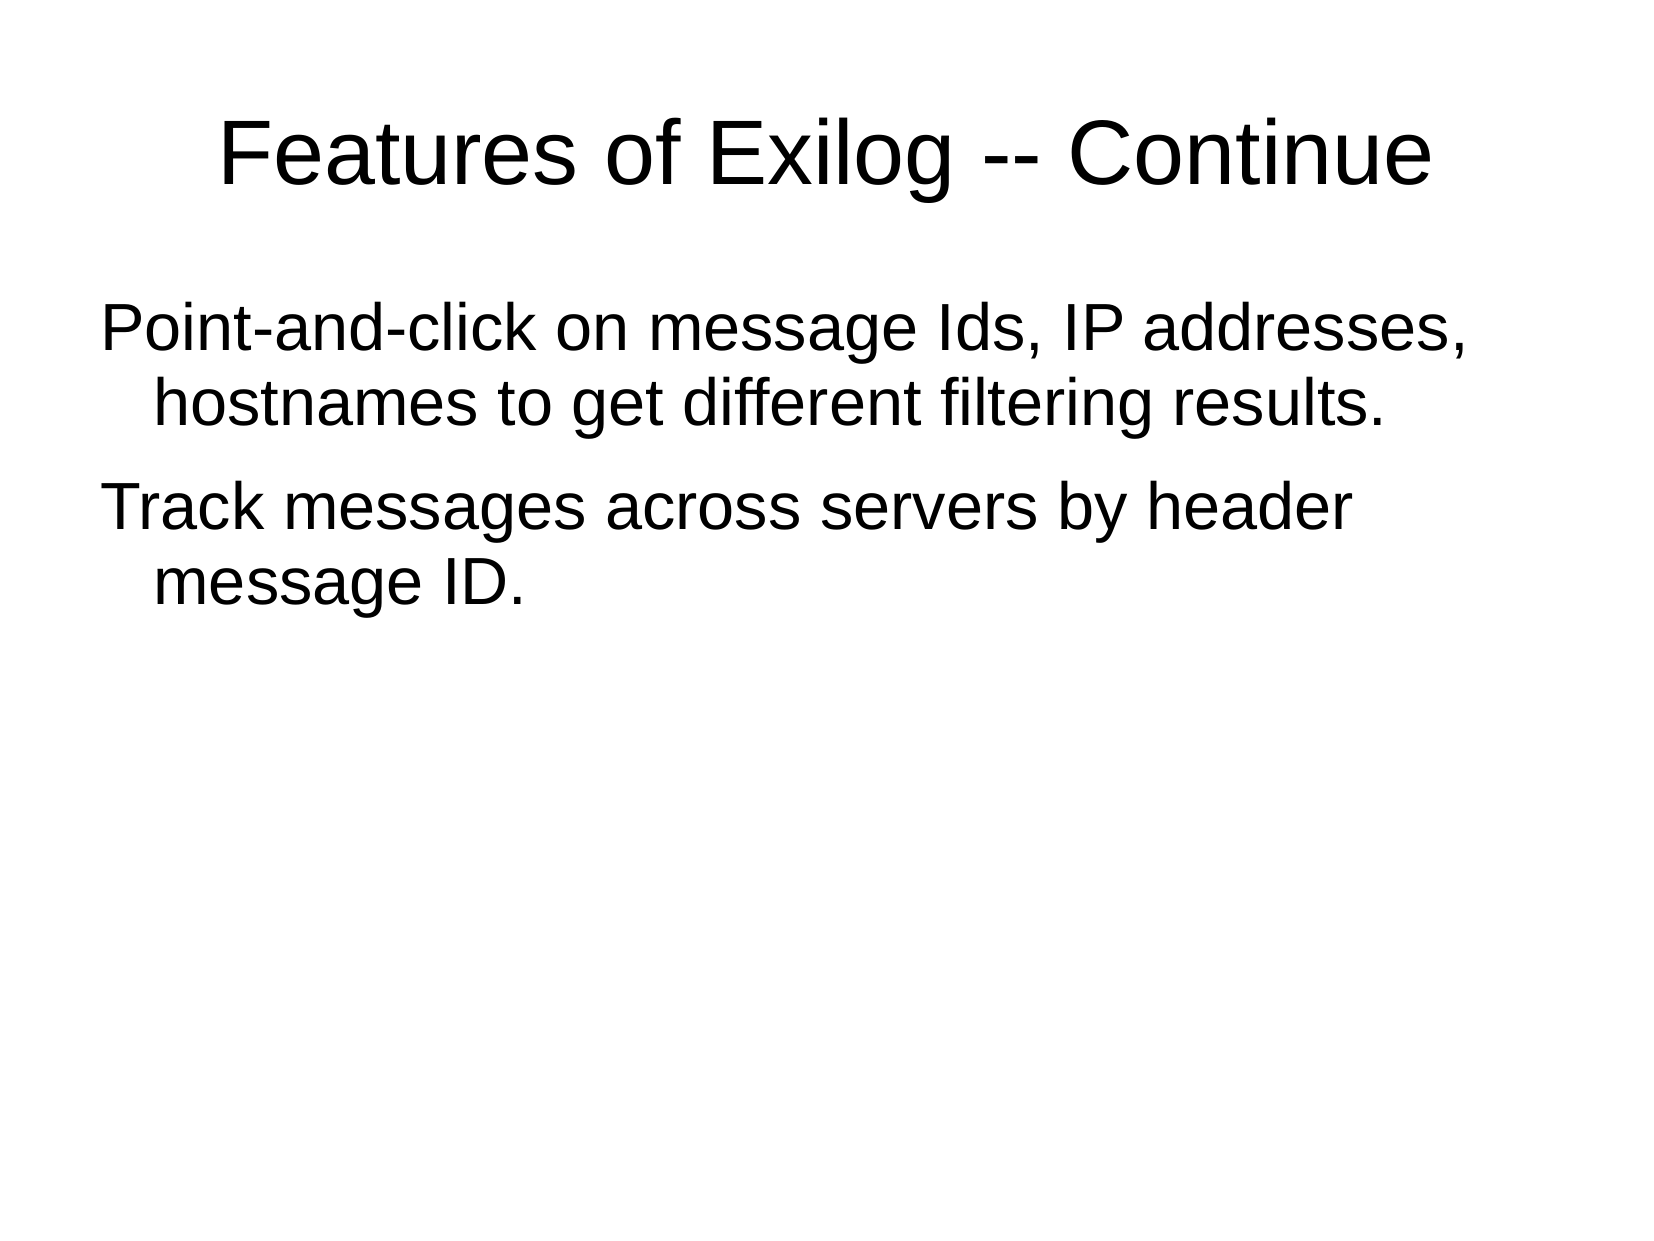

# Features of Exilog -- Continue
Point-and-click on message Ids, IP addresses, hostnames to get different filtering results.
Track messages across servers by header message ID.